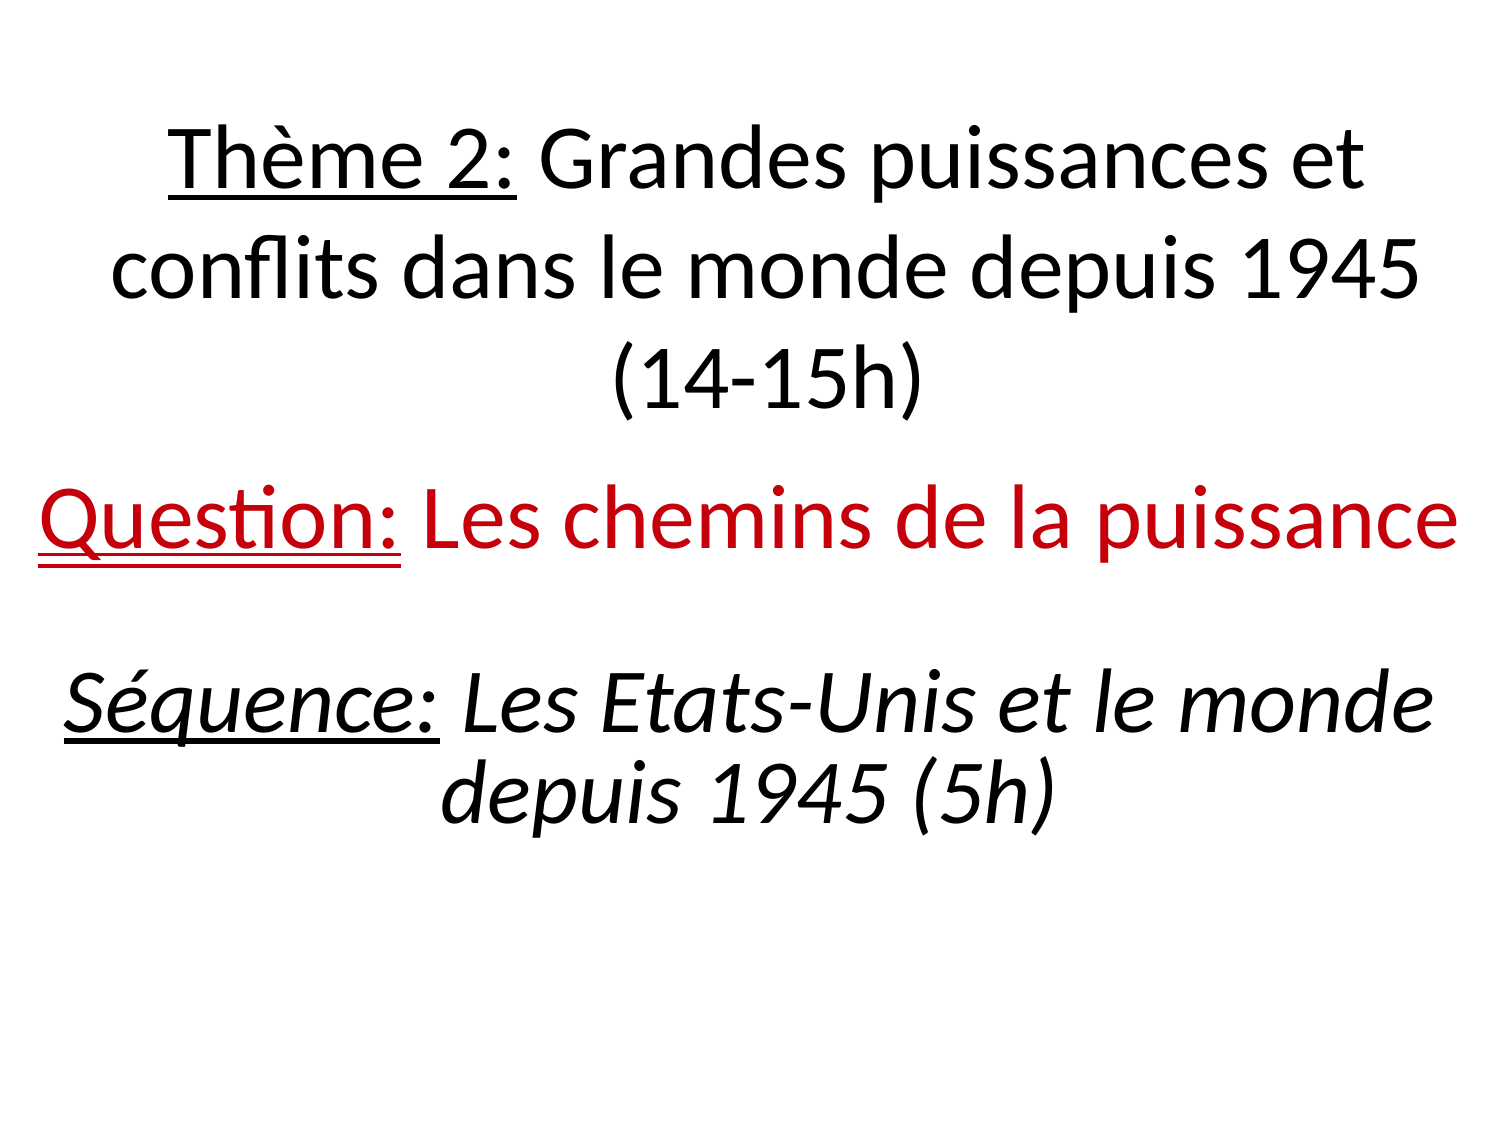

# Thème 2: Grandes puissances et conflits dans le monde depuis 1945 (14-15h)
Question: Les chemins de la puissance
Séquence: Les Etats-Unis et le monde depuis 1945 (5h)